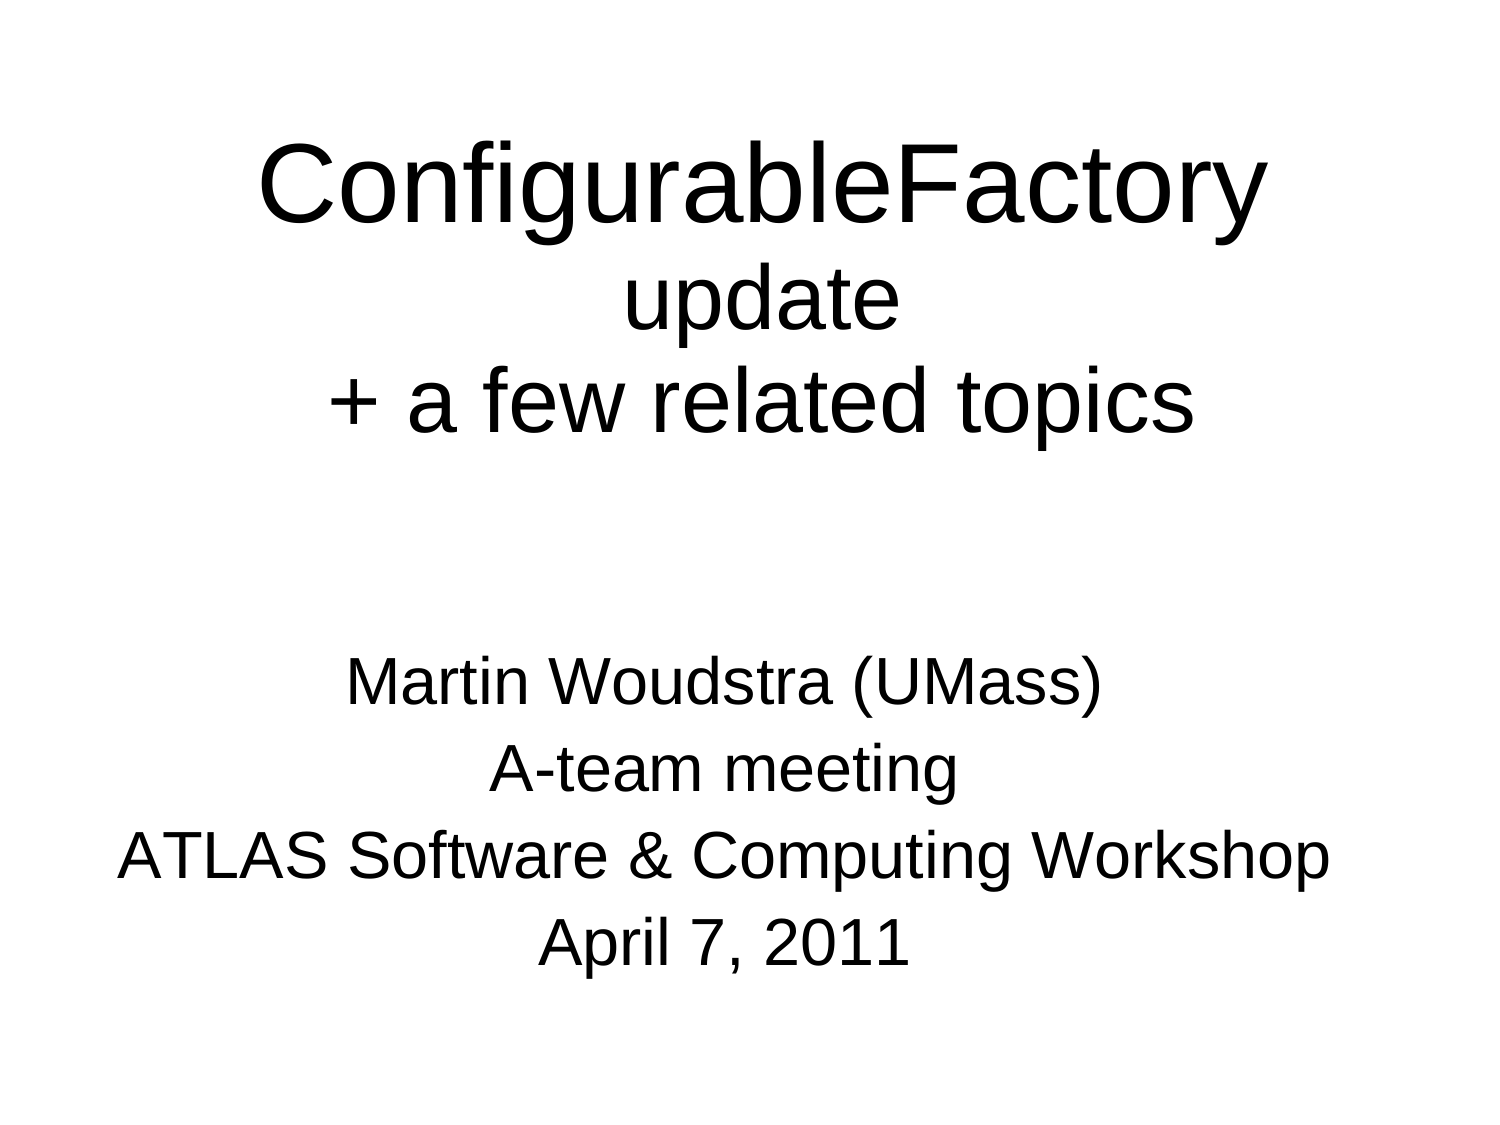

# ConfigurableFactory update + a few related topics
Martin Woudstra (UMass)
A-team meeting
ATLAS Software & Computing Workshop
April 7, 2011